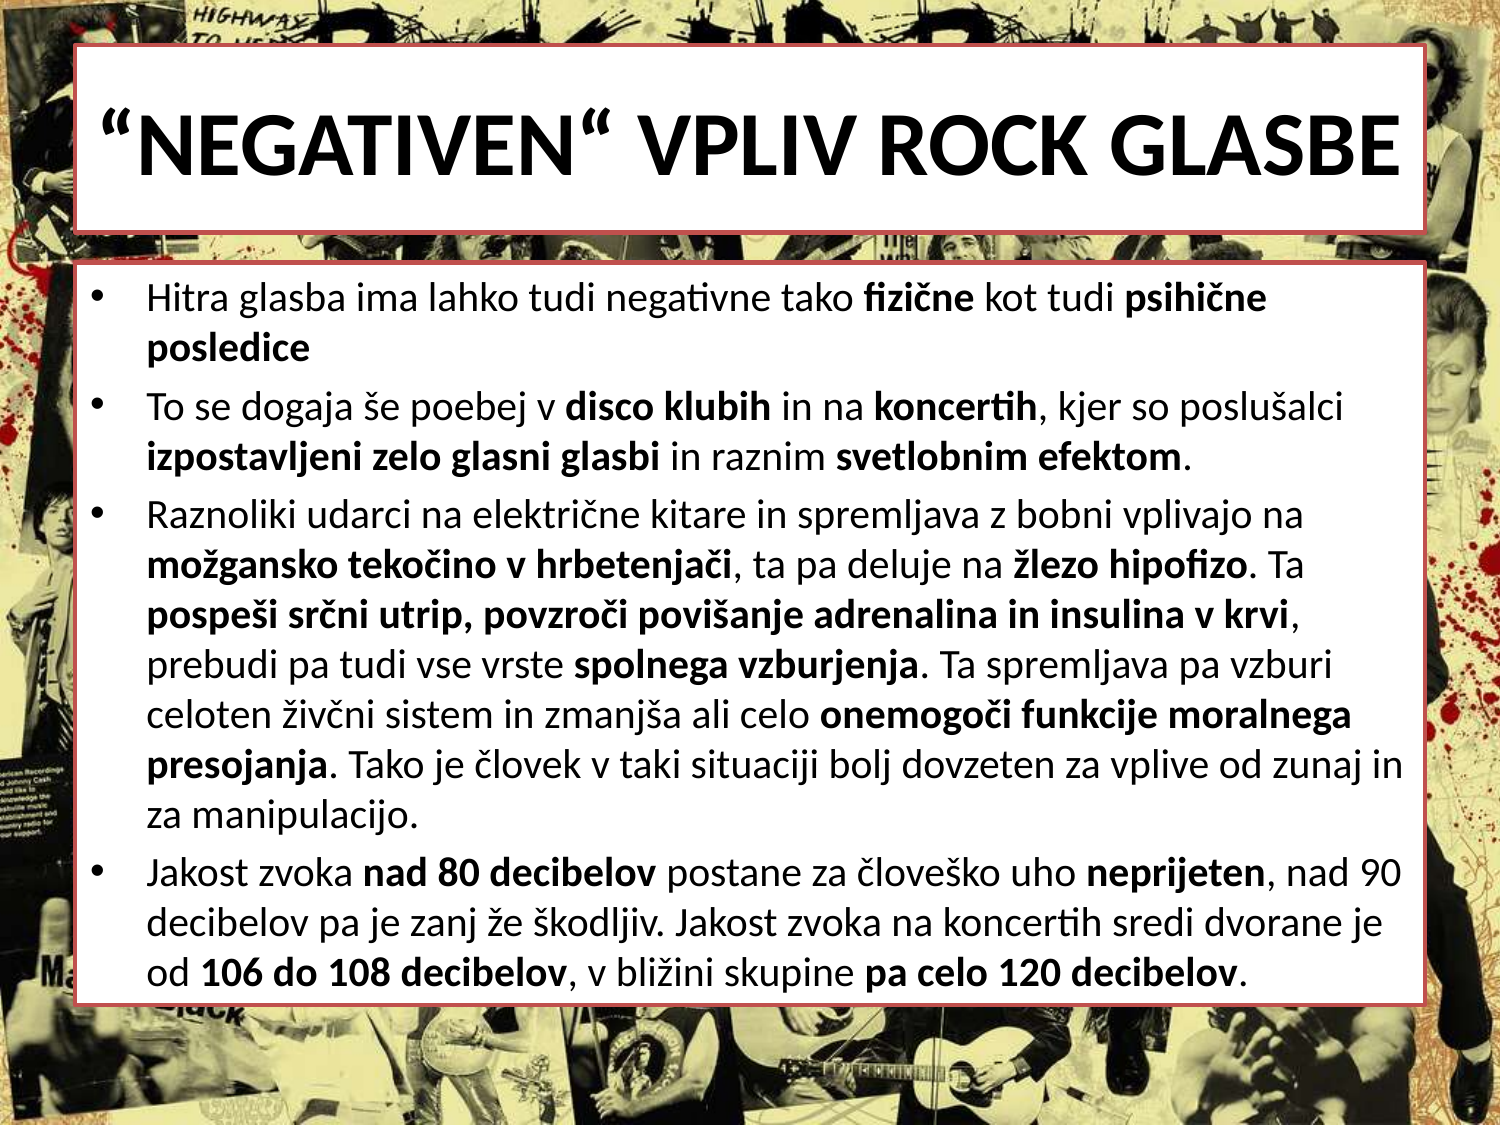

# “NEGATIVEN“ VPLIV ROCK GLASBE
Hitra glasba ima lahko tudi negativne tako fizične kot tudi psihične posledice
To se dogaja še poebej v disco klubih in na koncertih, kjer so poslušalci izpostavljeni zelo glasni glasbi in raznim svetlobnim efektom.
Raznoliki udarci na električne kitare in spremljava z bobni vplivajo na možgansko tekočino v hrbetenjači, ta pa deluje na žlezo hipofizo. Ta pospeši srčni utrip, povzroči povišanje adrenalina in insulina v krvi, prebudi pa tudi vse vrste spolnega vzburjenja. Ta spremljava pa vzburi celoten živčni sistem in zmanjša ali celo onemogoči funkcije moralnega presojanja. Tako je človek v taki situaciji bolj dovzeten za vplive od zunaj in za manipulacijo.
Jakost zvoka nad 80 decibelov postane za človeško uho neprijeten, nad 90 decibelov pa je zanj že škodljiv. Jakost zvoka na koncertih sredi dvorane je od 106 do 108 decibelov, v bližini skupine pa celo 120 decibelov.